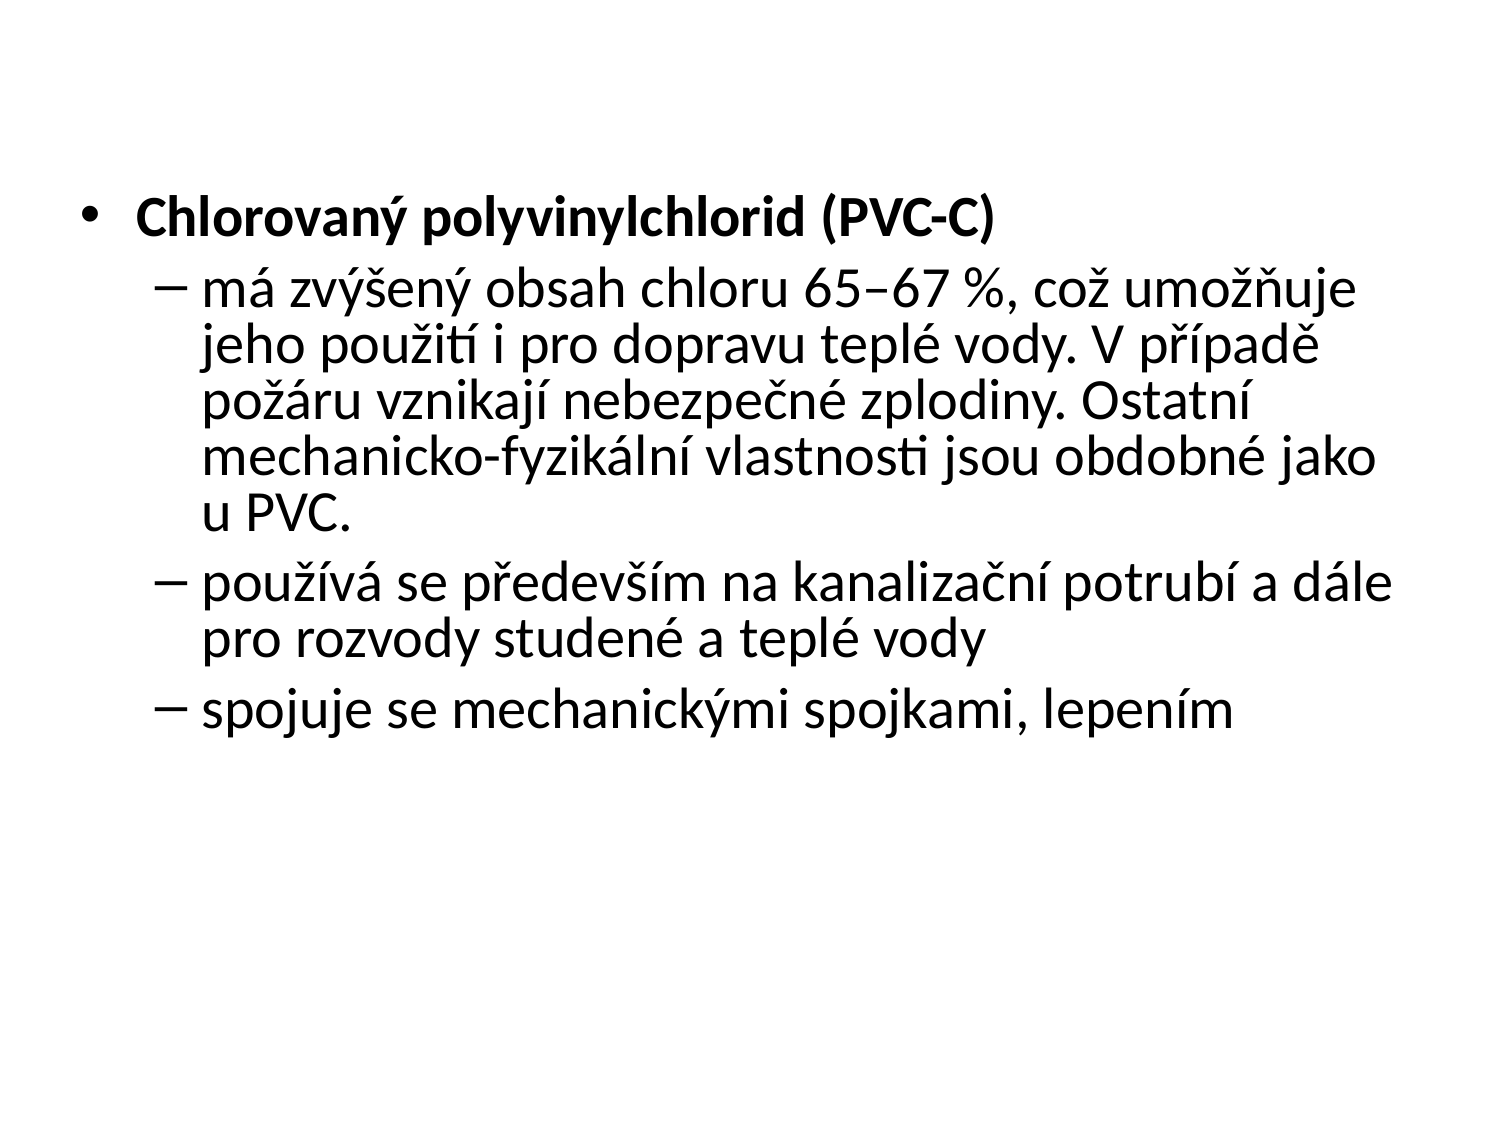

#
Chlorovaný polyvinylchlorid (PVC-C)
má zvýšený obsah chloru 65–67 %, což umožňuje jeho použití i pro dopravu teplé vody. V případě požáru vznikají nebezpečné zplodiny. Ostatní mechanicko-fyzikální vlastnosti jsou obdobné jako u PVC.
používá se především na kanalizační potrubí a dále pro rozvody studené a teplé vody
spojuje se mechanickými spojkami, lepením